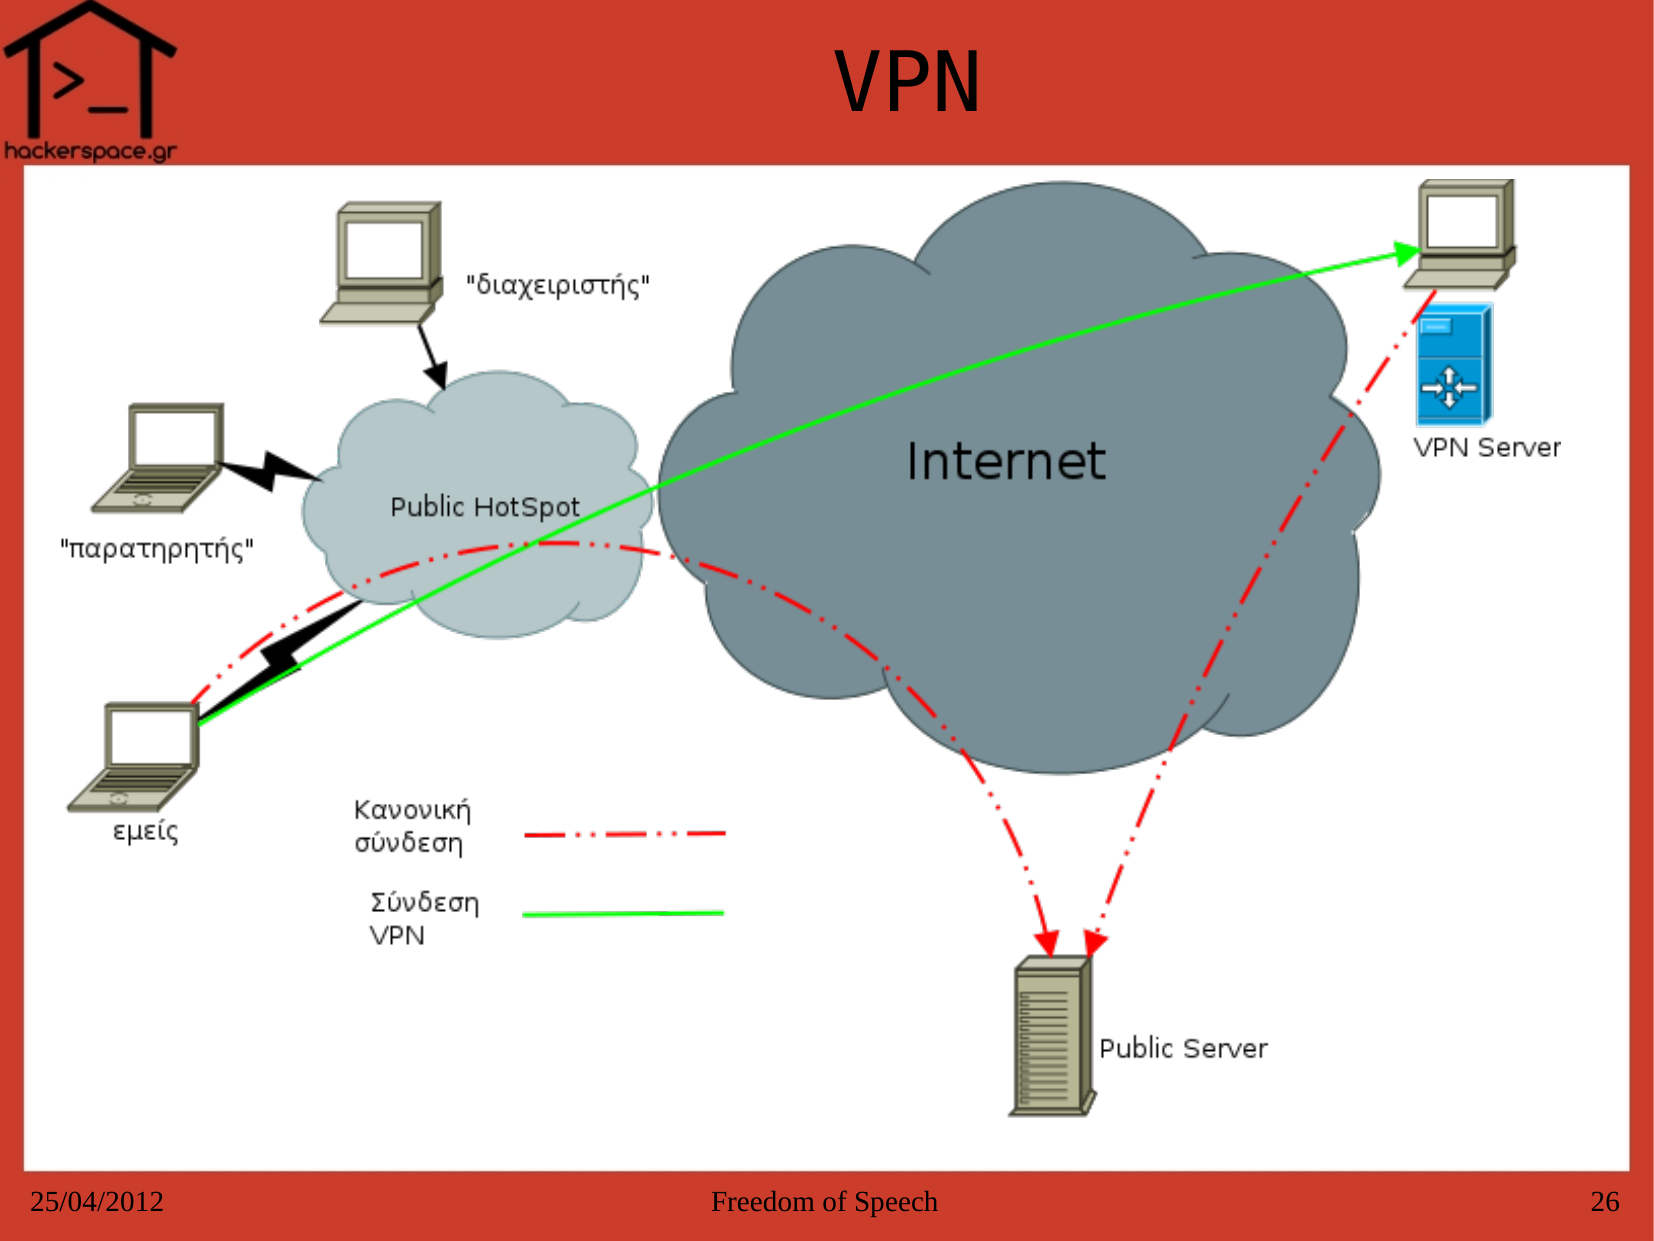

# VPN
25/04/2012
Freedom of Speech
26